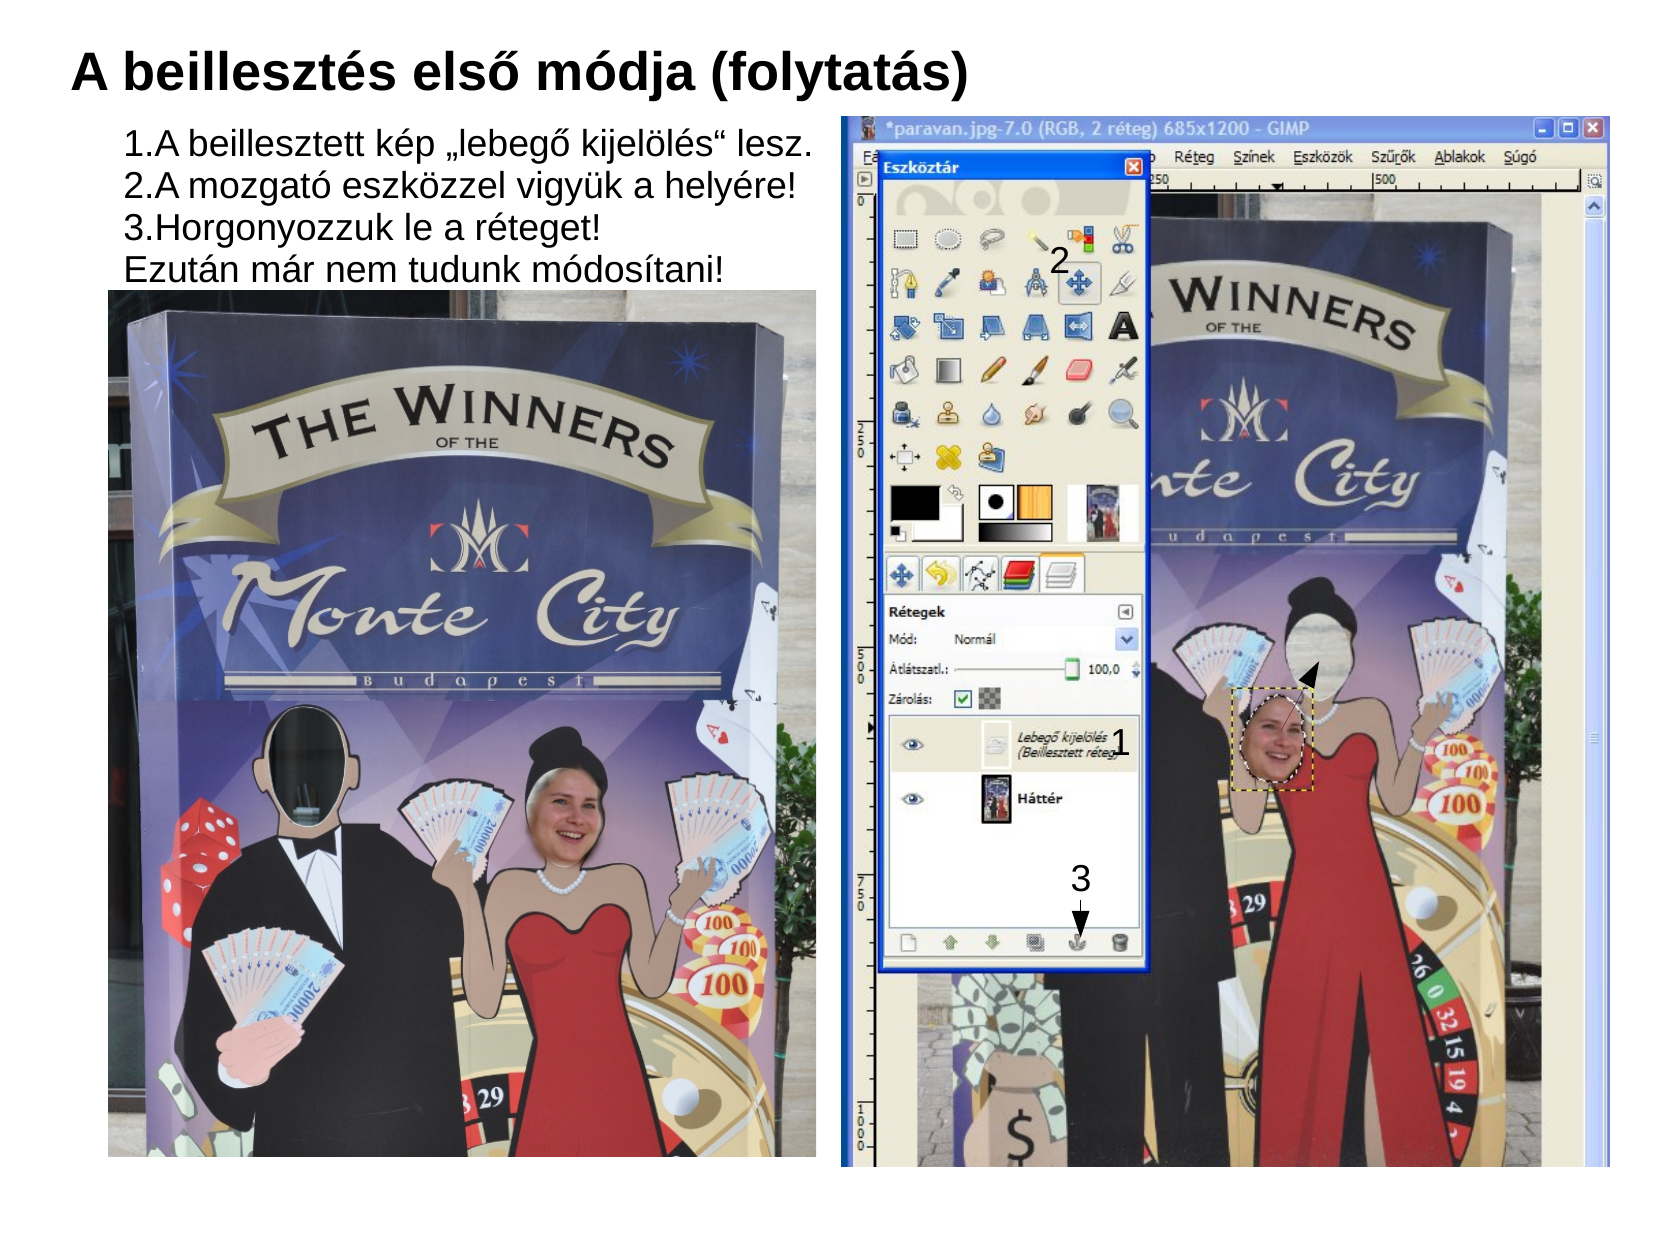

A beillesztés első módja (folytatás)
A beillesztett kép „lebegő kijelölés“ lesz.
A mozgató eszközzel vigyük a helyére!
Horgonyozzuk le a réteget!
Ezután már nem tudunk módosítani!
2
1
3